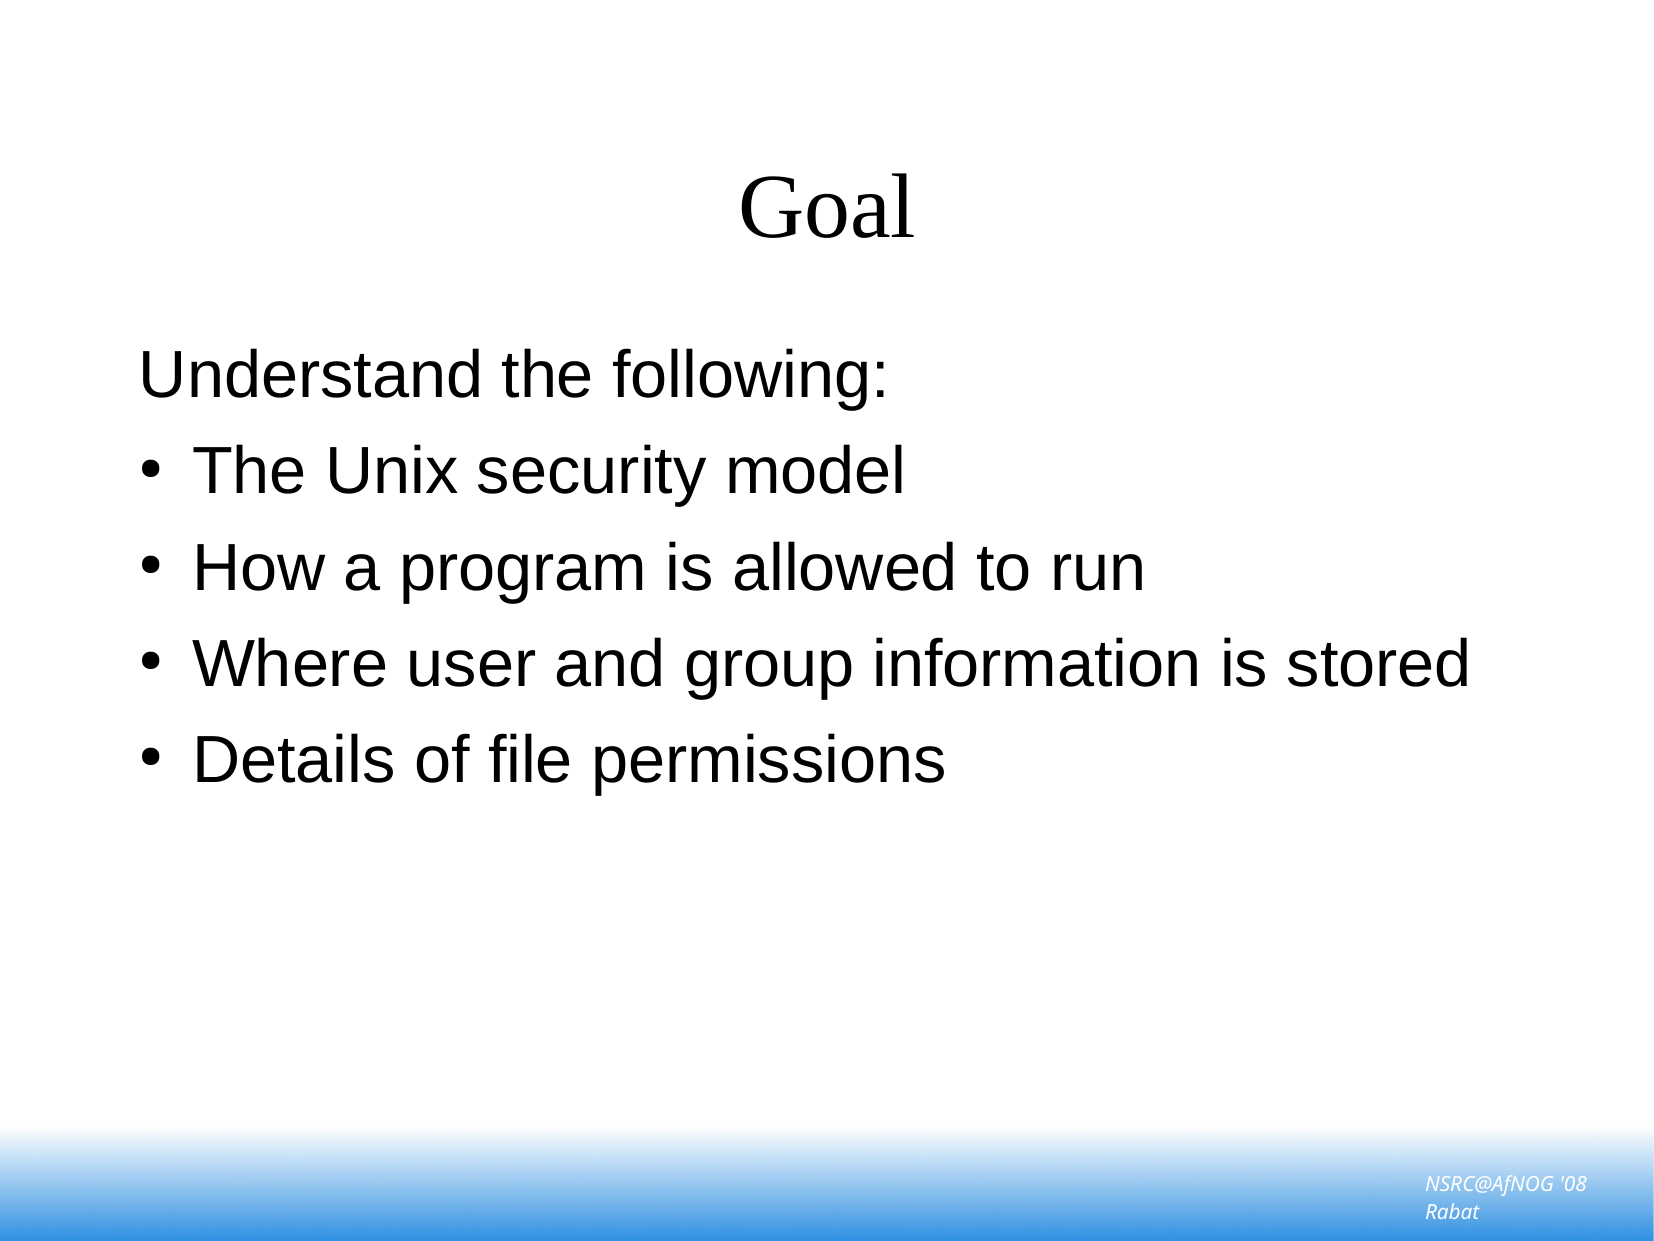

# Goal
Understand the following:
The Unix security model
How a program is allowed to run
Where user and group information is stored
Details of file permissions